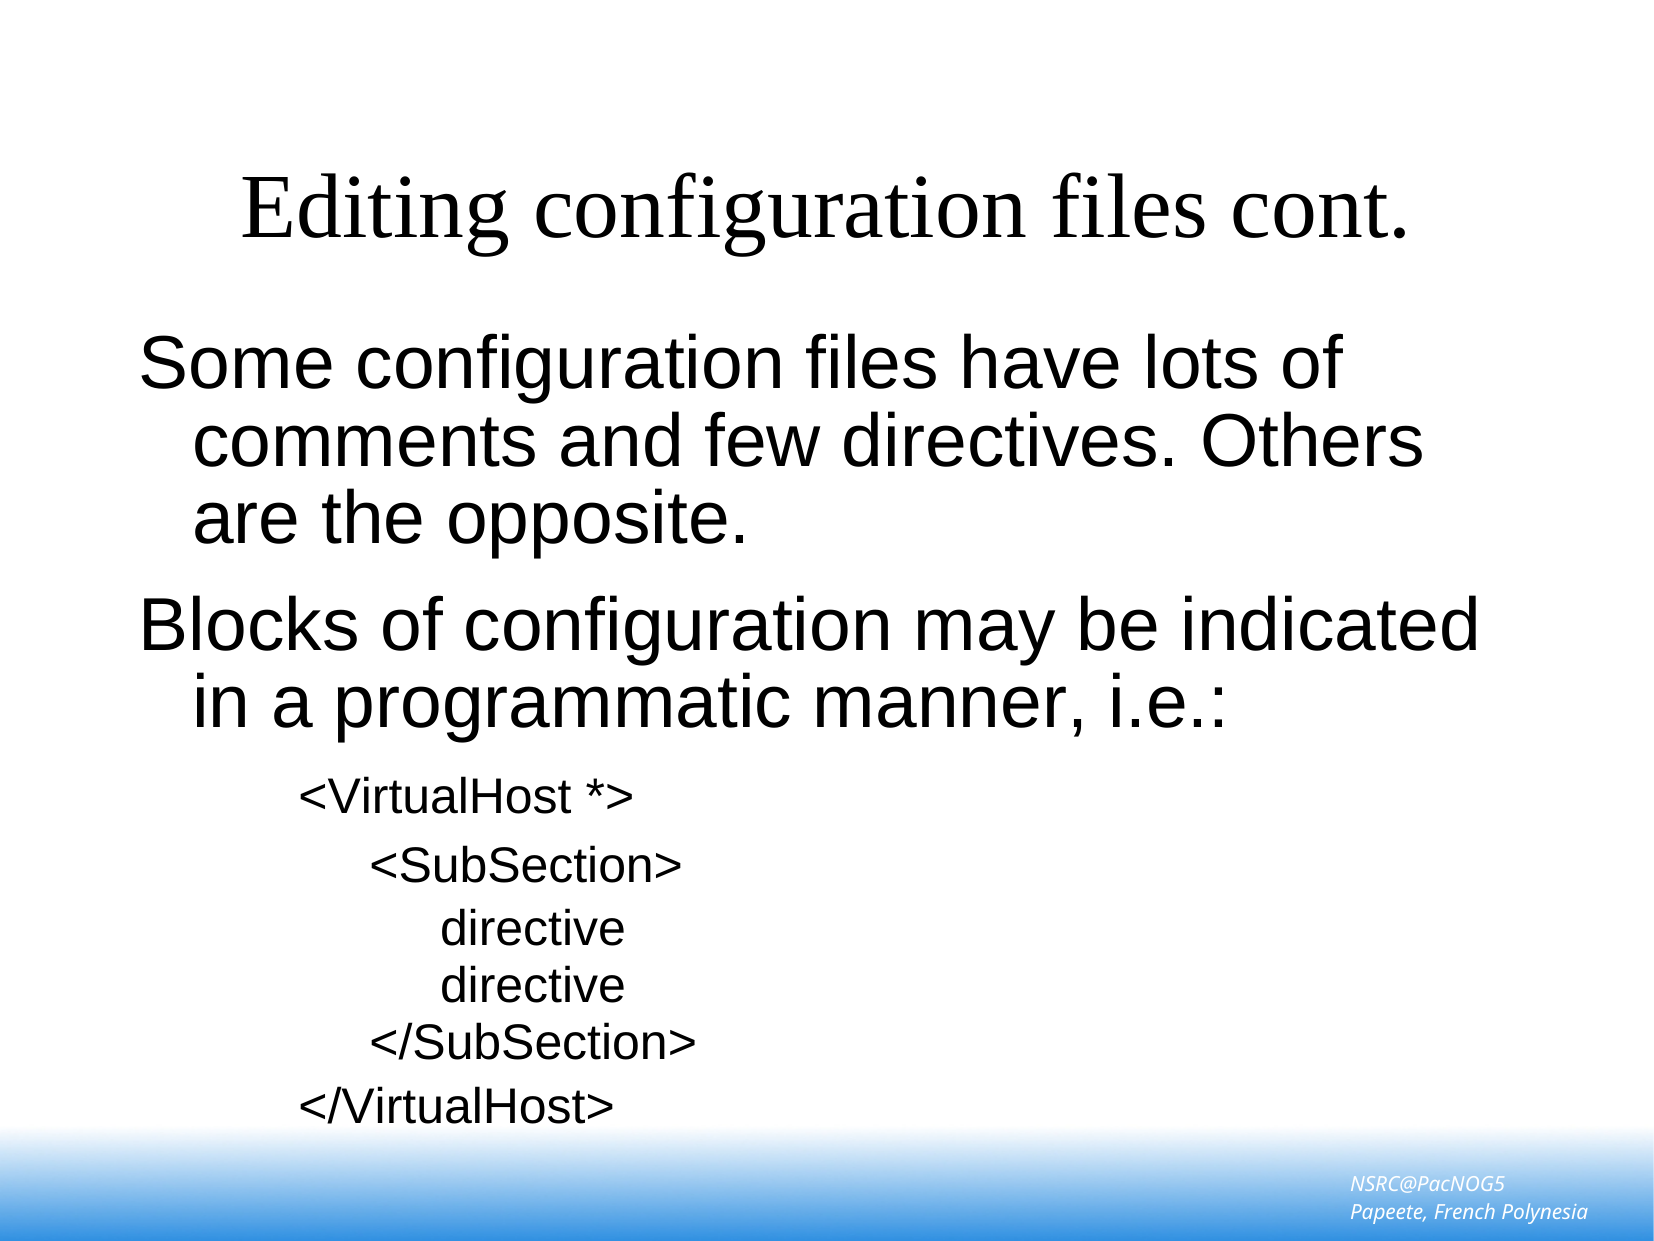

# Editing configuration files cont.
Some configuration files have lots of comments and few directives. Others are the opposite.
Blocks of configuration may be indicated in a programmatic manner, i.e.:
<VirtualHost *>
<SubSection>
directive
directive
</SubSection>
</VirtualHost>